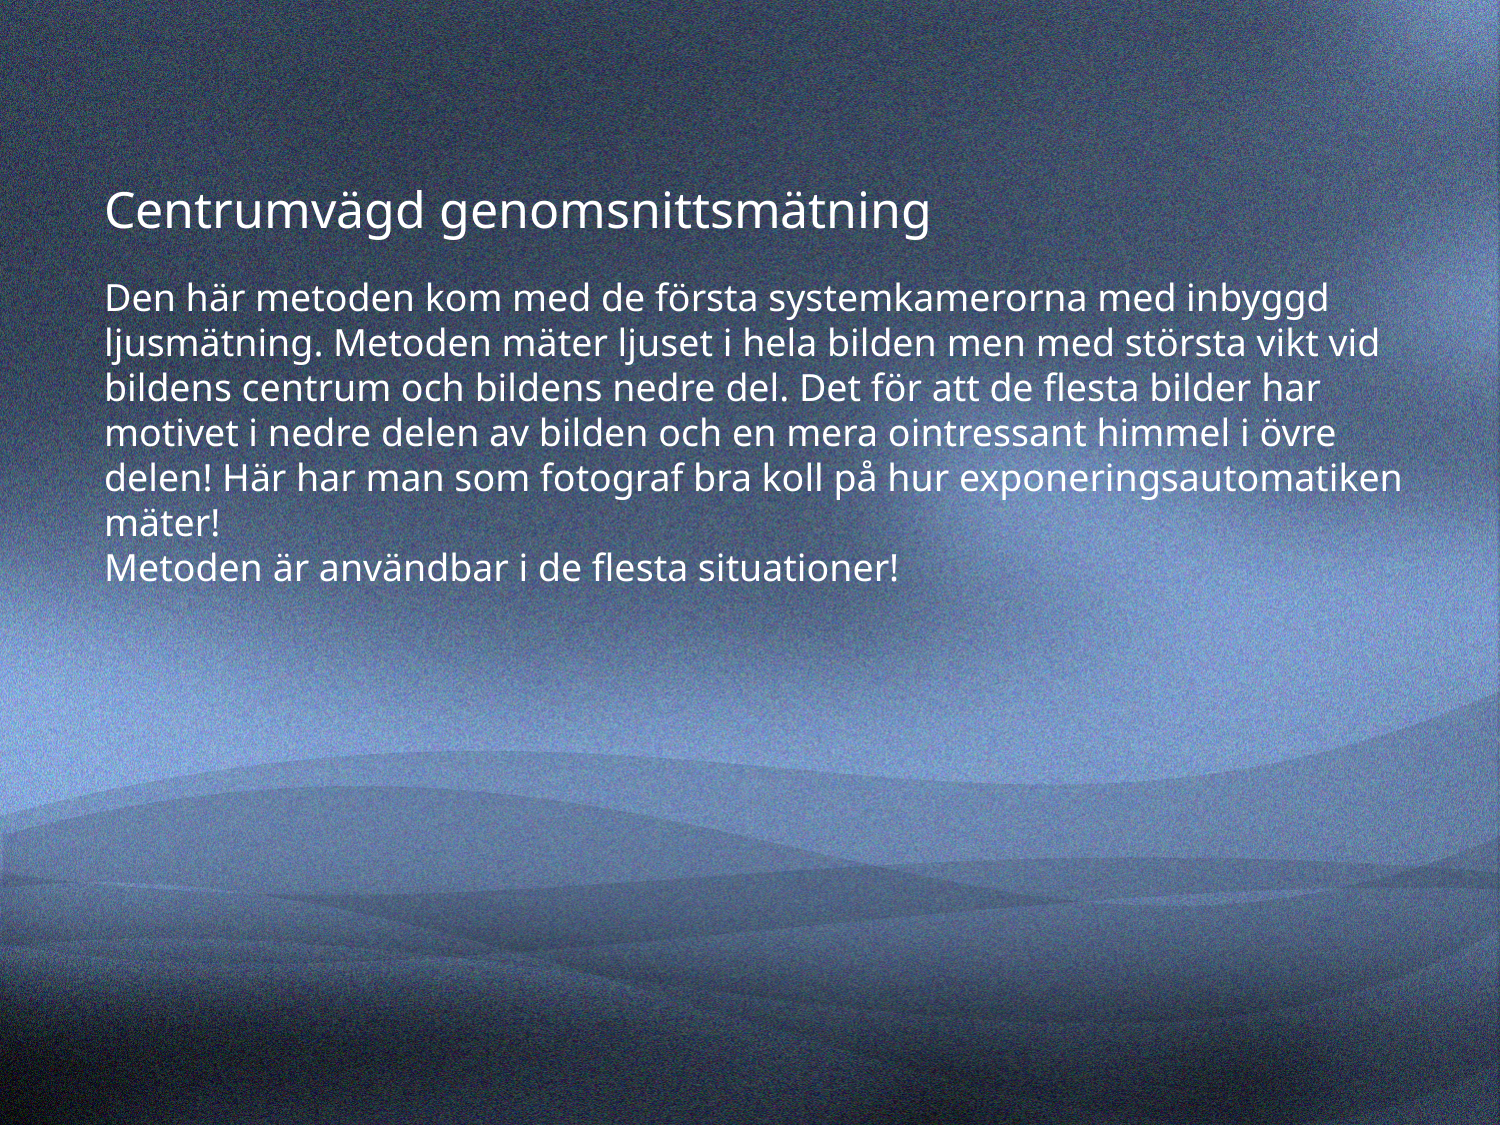

Centrumvägd genomsnittsmätning
Den här metoden kom med de första systemkamerorna med inbyggd ljusmätning. Metoden mäter ljuset i hela bilden men med största vikt vid bildens centrum och bildens nedre del. Det för att de flesta bilder har motivet i nedre delen av bilden och en mera ointressant himmel i övre delen! Här har man som fotograf bra koll på hur exponeringsautomatiken mäter!
Metoden är användbar i de flesta situationer!